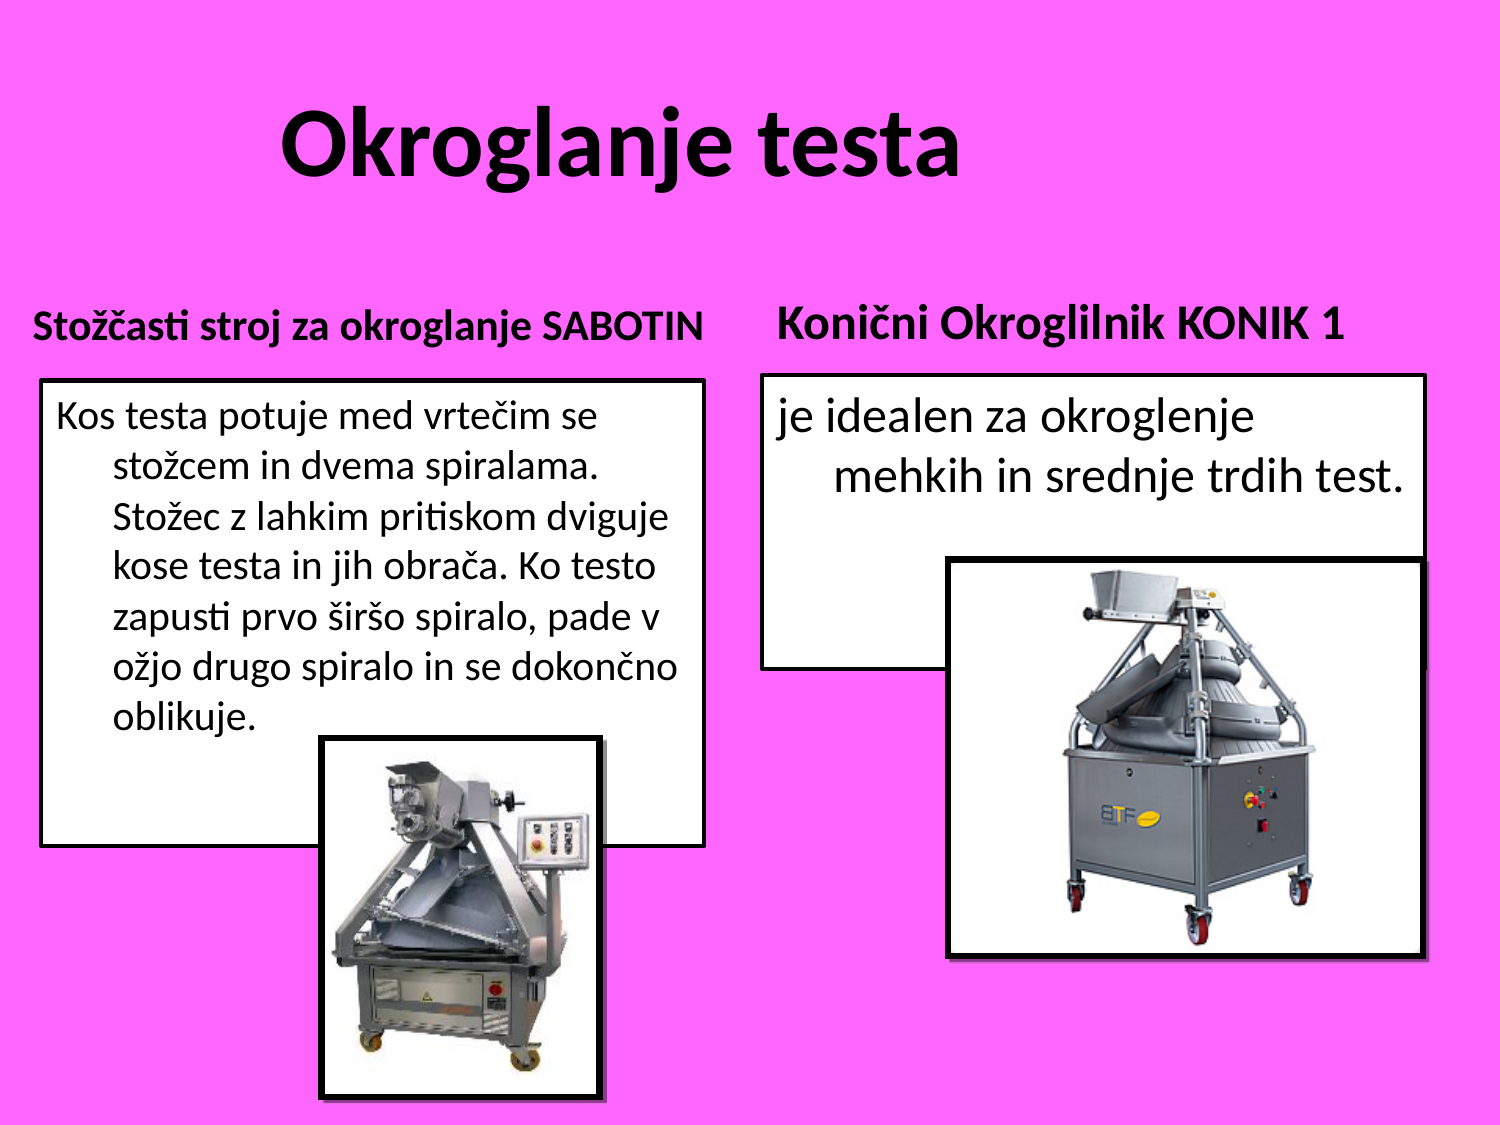

# Okroglanje testa
Konični Okroglilnik KONIK 1
Stožčasti stroj za okroglanje SABOTIN
je idealen za okroglenje mehkih in srednje trdih test.
Kos testa potuje med vrtečim se stožcem in dvema spiralama. Stožec z lahkim pritiskom dviguje kose testa in jih obrača. Ko testo zapusti prvo širšo spiralo, pade v ožjo drugo spiralo in se dokončno oblikuje.